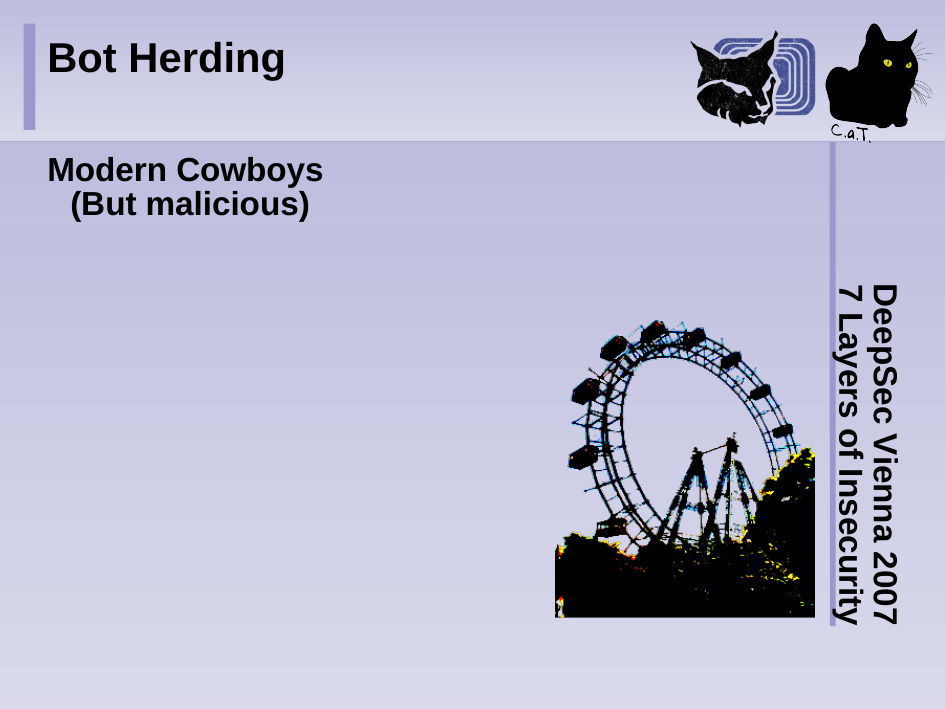

# Bot Herding
Modern Cowboys
(But malicious)